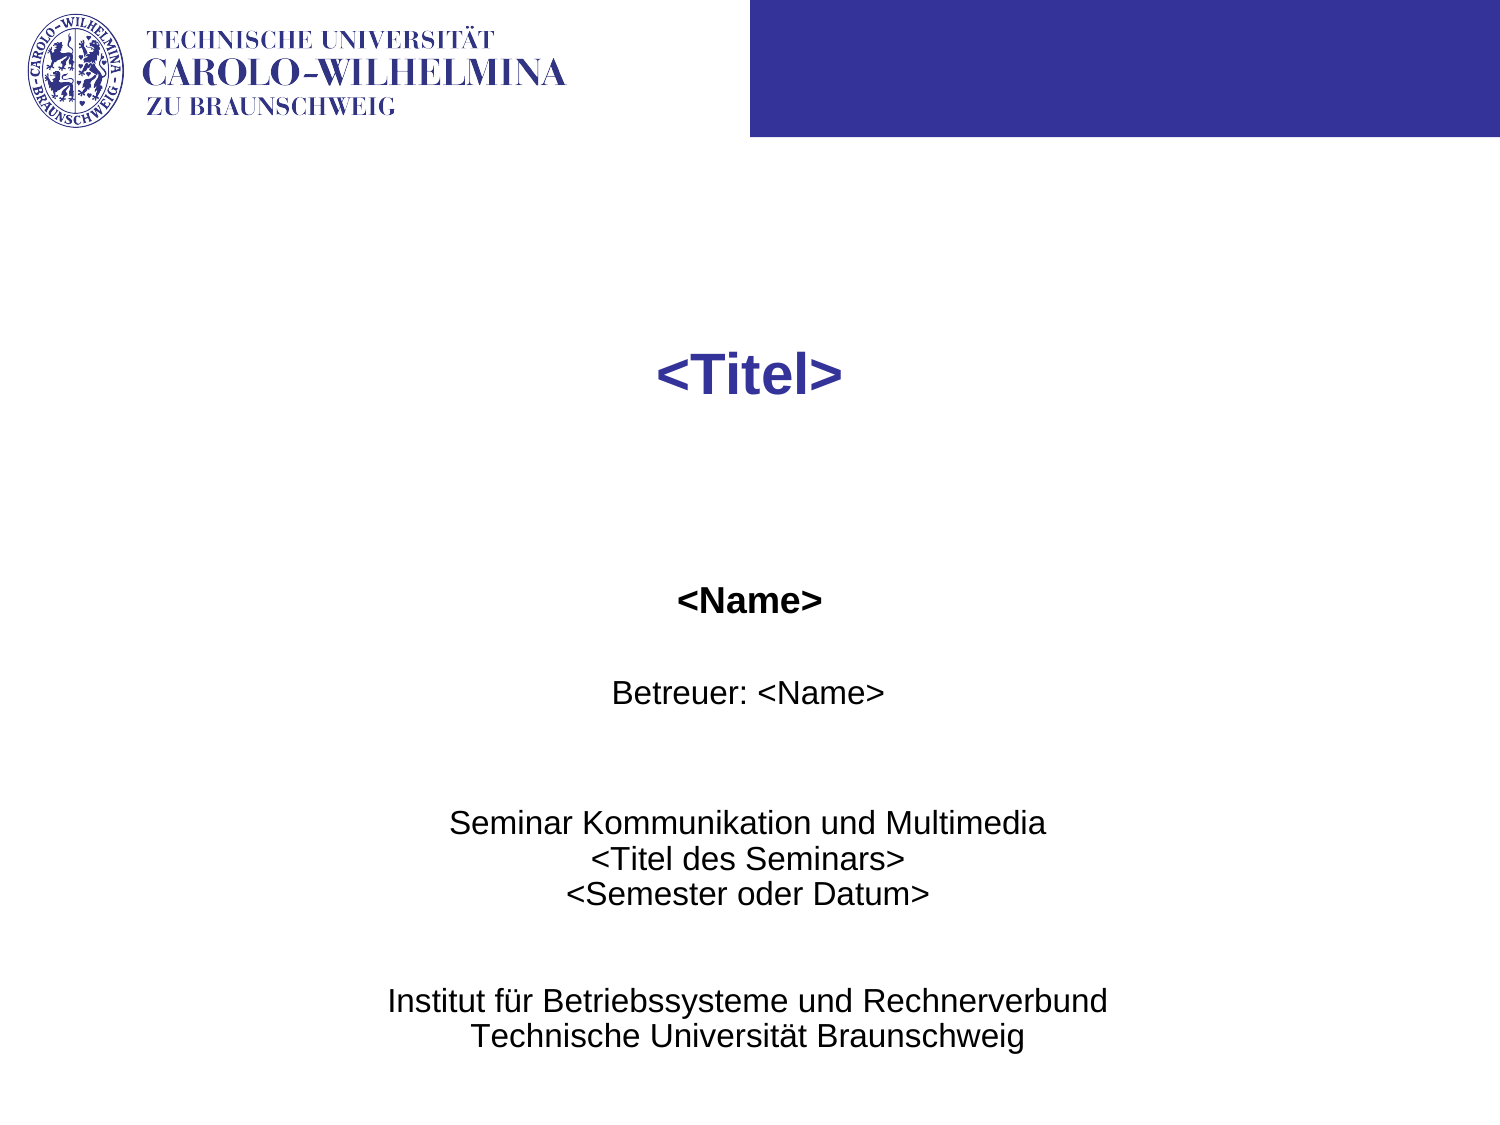

# <Titel>
<Name>
Betreuer: <Name>
Seminar Kommunikation und Multimedia
<Titel des Seminars>
<Semester oder Datum>
Institut für Betriebssysteme und Rechnerverbund
Technische Universität Braunschweig